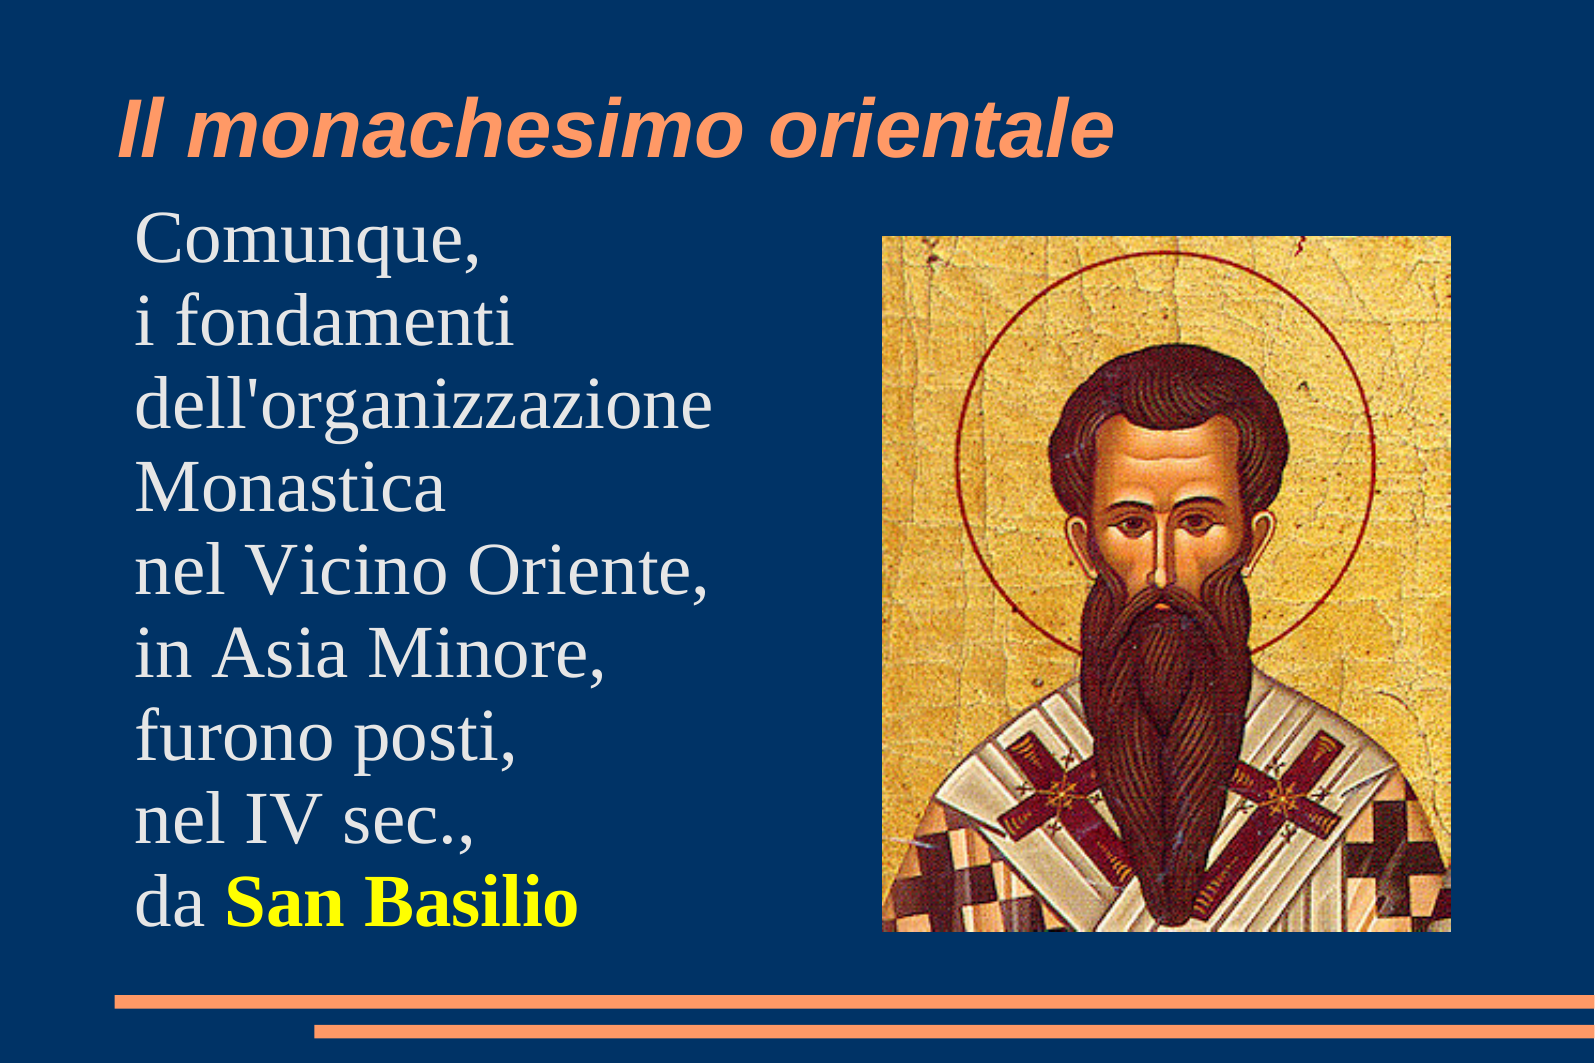

# Il monachesimo orientale
Comunque,
i fondamenti
dell'organizzazione
Monastica
nel Vicino Oriente,
in Asia Minore,
furono posti,
nel IV sec.,
da San Basilio